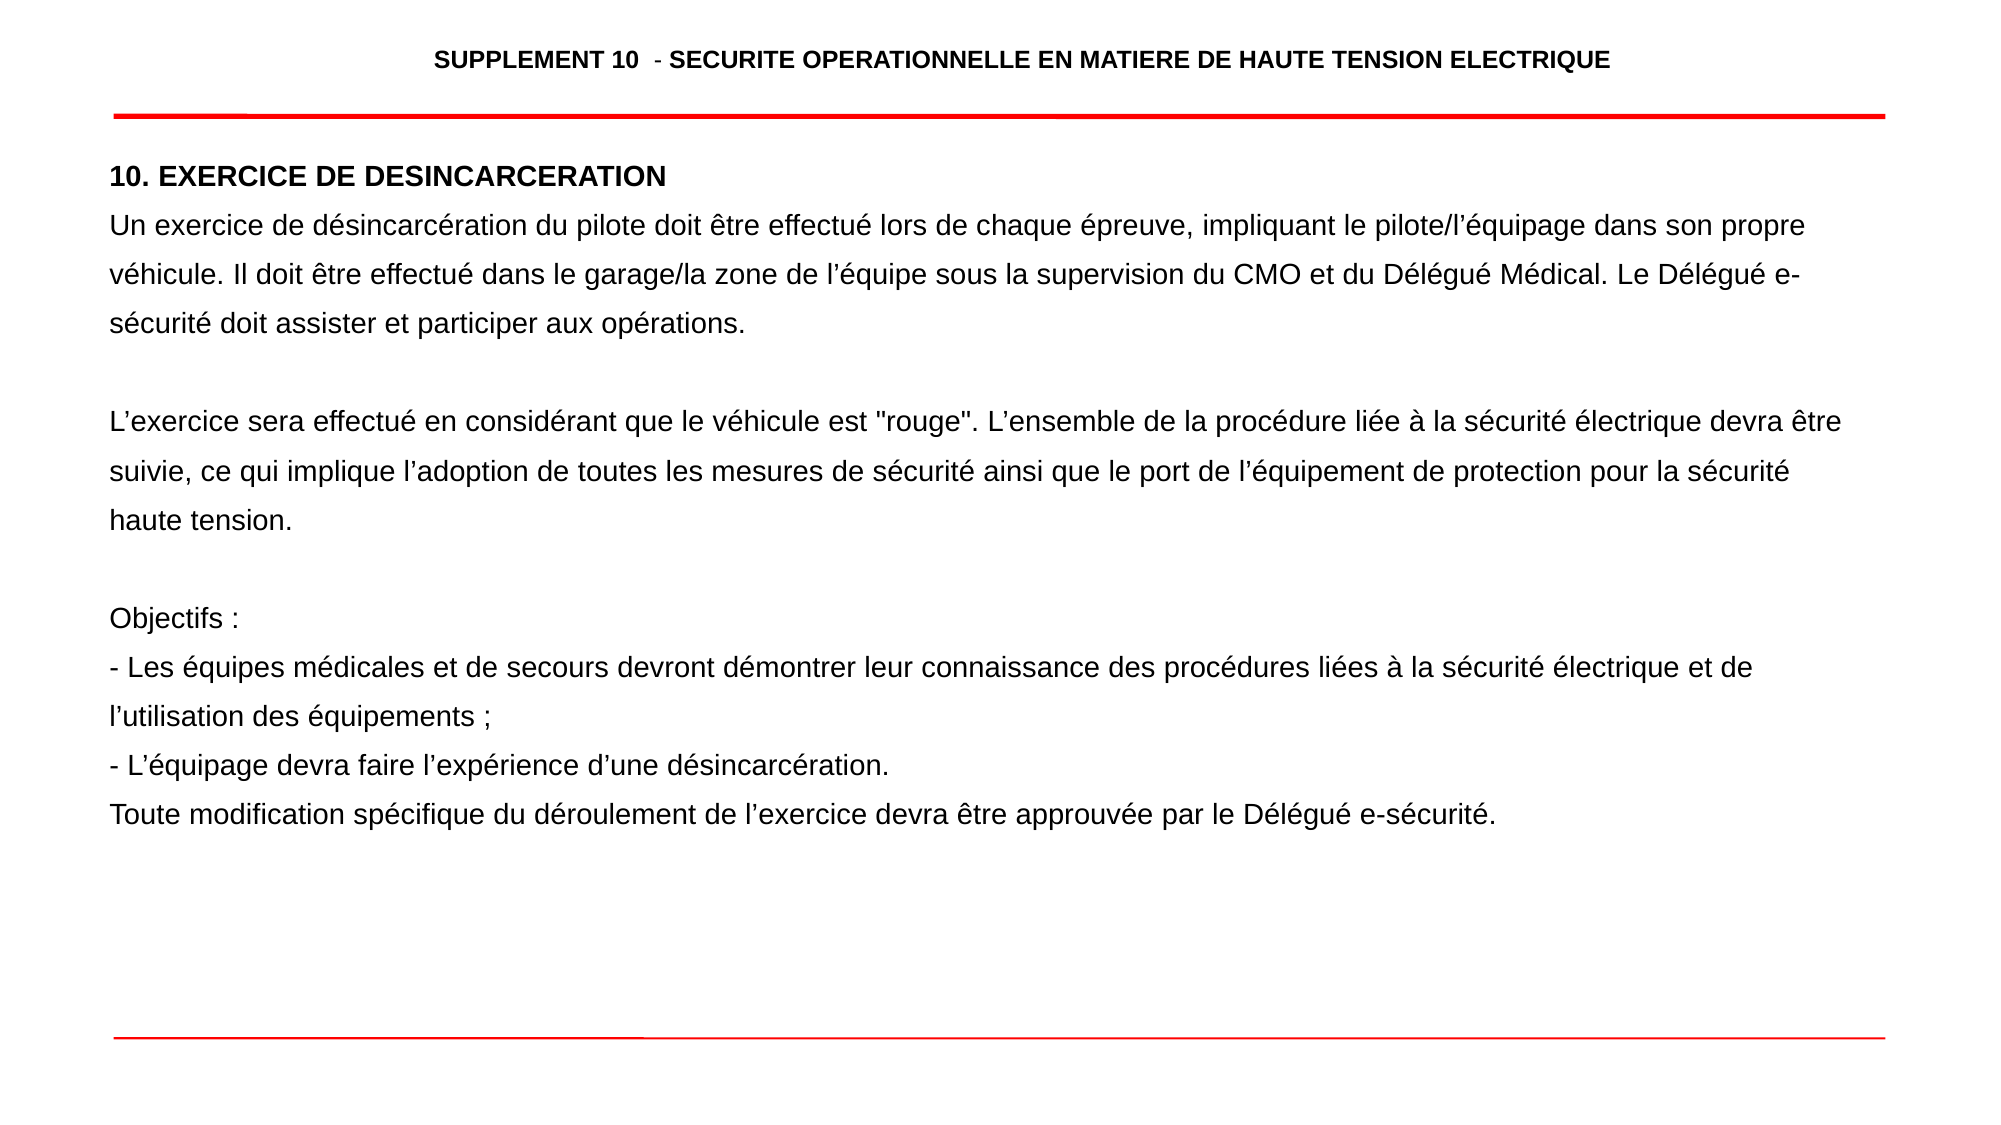

SUPPLEMENT 10 - SECURITE OPERATIONNELLE EN MATIERE DE HAUTE TENSION ELECTRIQUE
10. EXERCICE DE DESINCARCERATION
Un exercice de désincarcération du pilote doit être effectué lors de chaque épreuve, impliquant le pilote/l’équipage dans son propre véhicule. Il doit être effectué dans le garage/la zone de l’équipe sous la supervision du CMO et du Délégué Médical. Le Délégué e-sécurité doit assister et participer aux opérations.
L’exercice sera effectué en considérant que le véhicule est "rouge". L’ensemble de la procédure liée à la sécurité électrique devra être suivie, ce qui implique l’adoption de toutes les mesures de sécurité ainsi que le port de l’équipement de protection pour la sécurité haute tension.
Objectifs :
- Les équipes médicales et de secours devront démontrer leur connaissance des procédures liées à la sécurité électrique et de l’utilisation des équipements ;
- L’équipage devra faire l’expérience d’une désincarcération.
Toute modification spécifique du déroulement de l’exercice devra être approuvée par le Délégué e-sécurité.